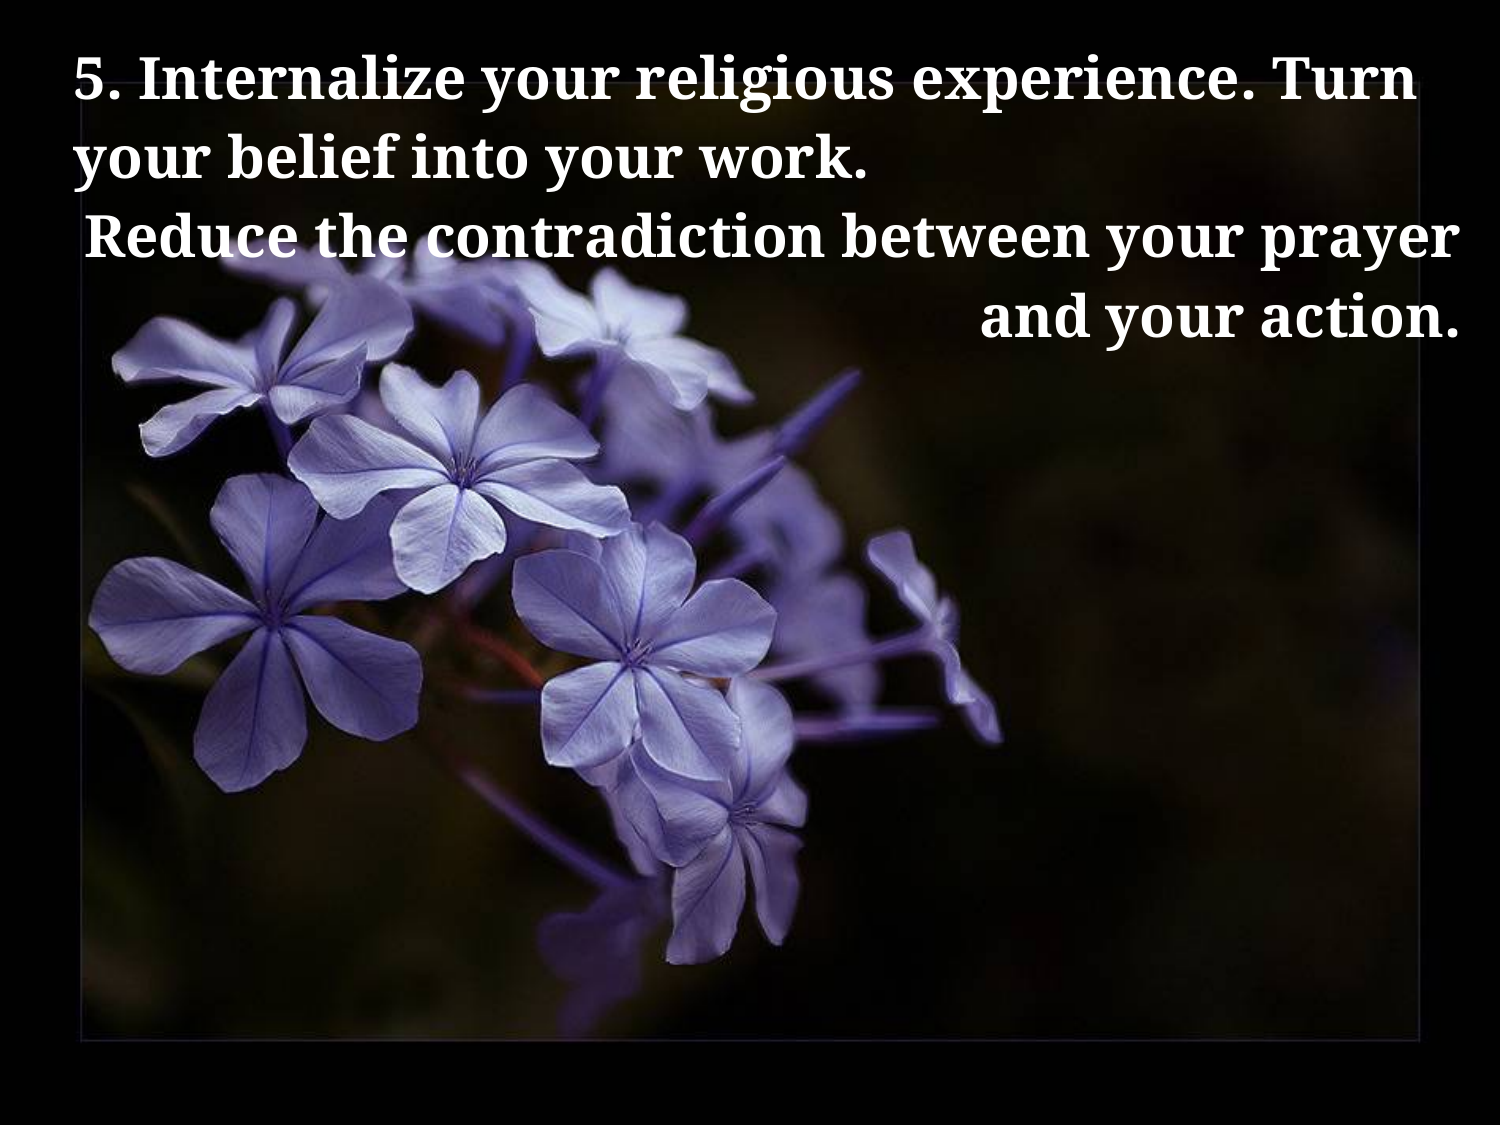

5. Internalize your religious experience. Turn your belief into your work.
Reduce the contradiction between your prayer and your action.